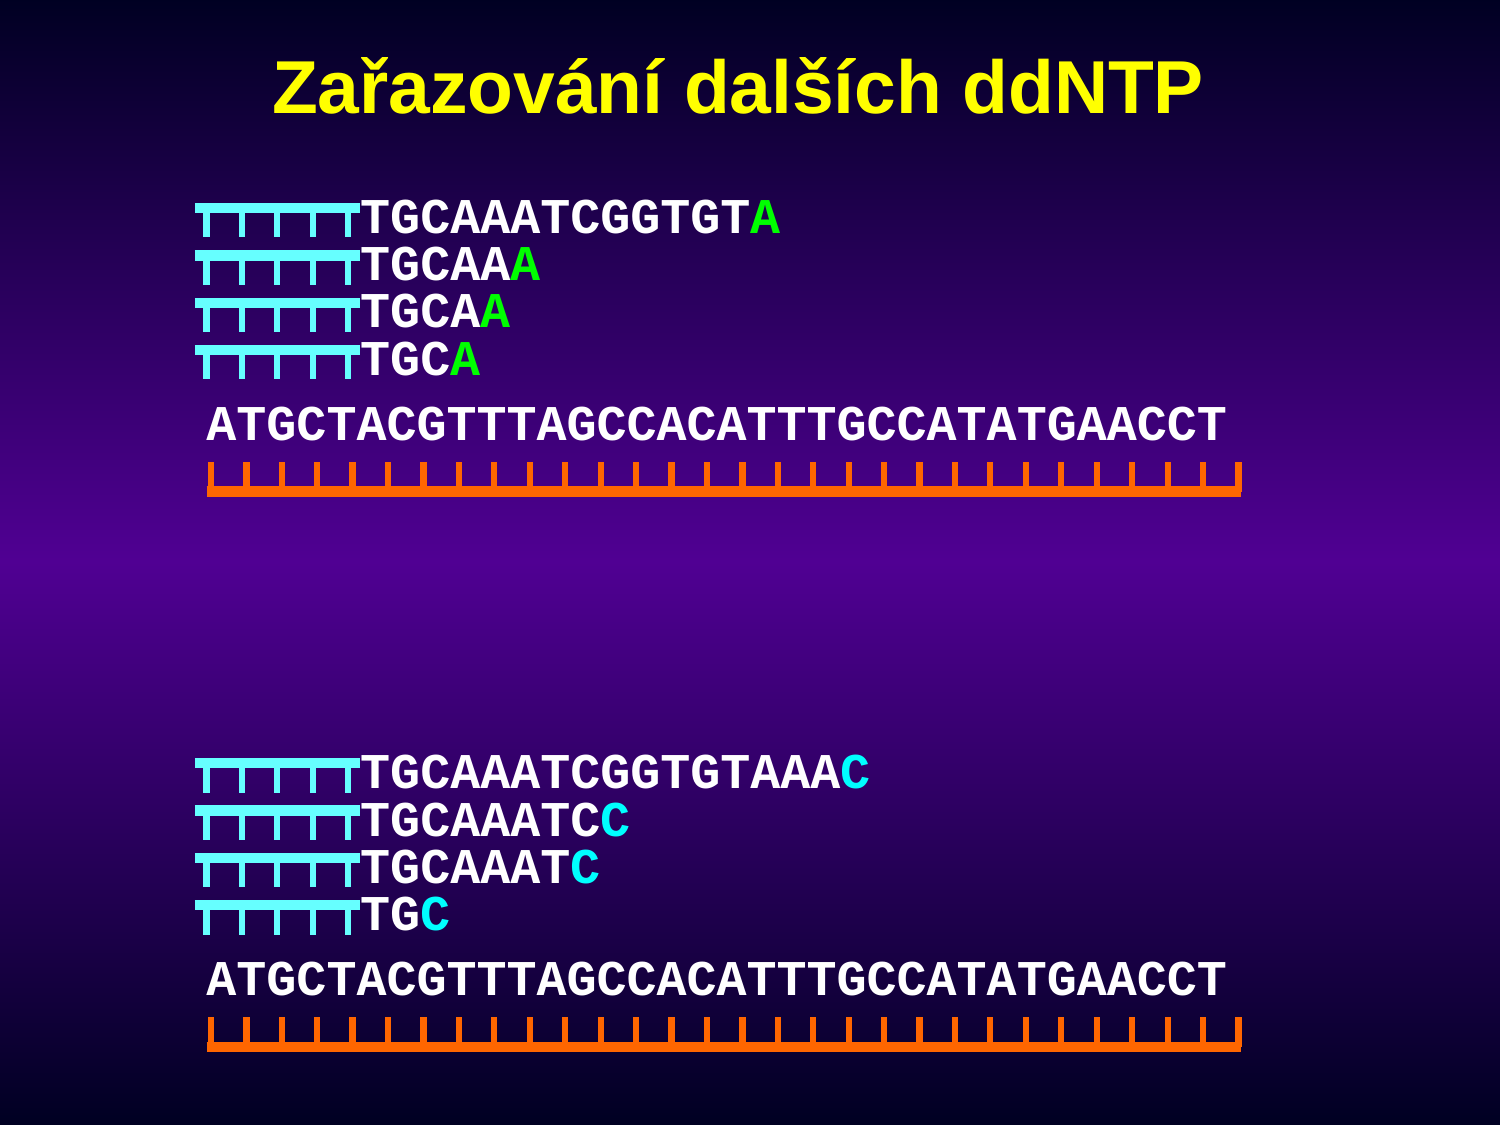

# Zařazování dalších ddNTP
TGCAAATCGGTGTA
TGCAAA
TGCAA
TGCA
ATGCTACGTTTAGCCACATTTGCCATATGAACCT
TGCAAATCGGTGTAAAC
TGCAAATCC
TGCAAATC
TGC
ATGCTACGTTTAGCCACATTTGCCATATGAACCT